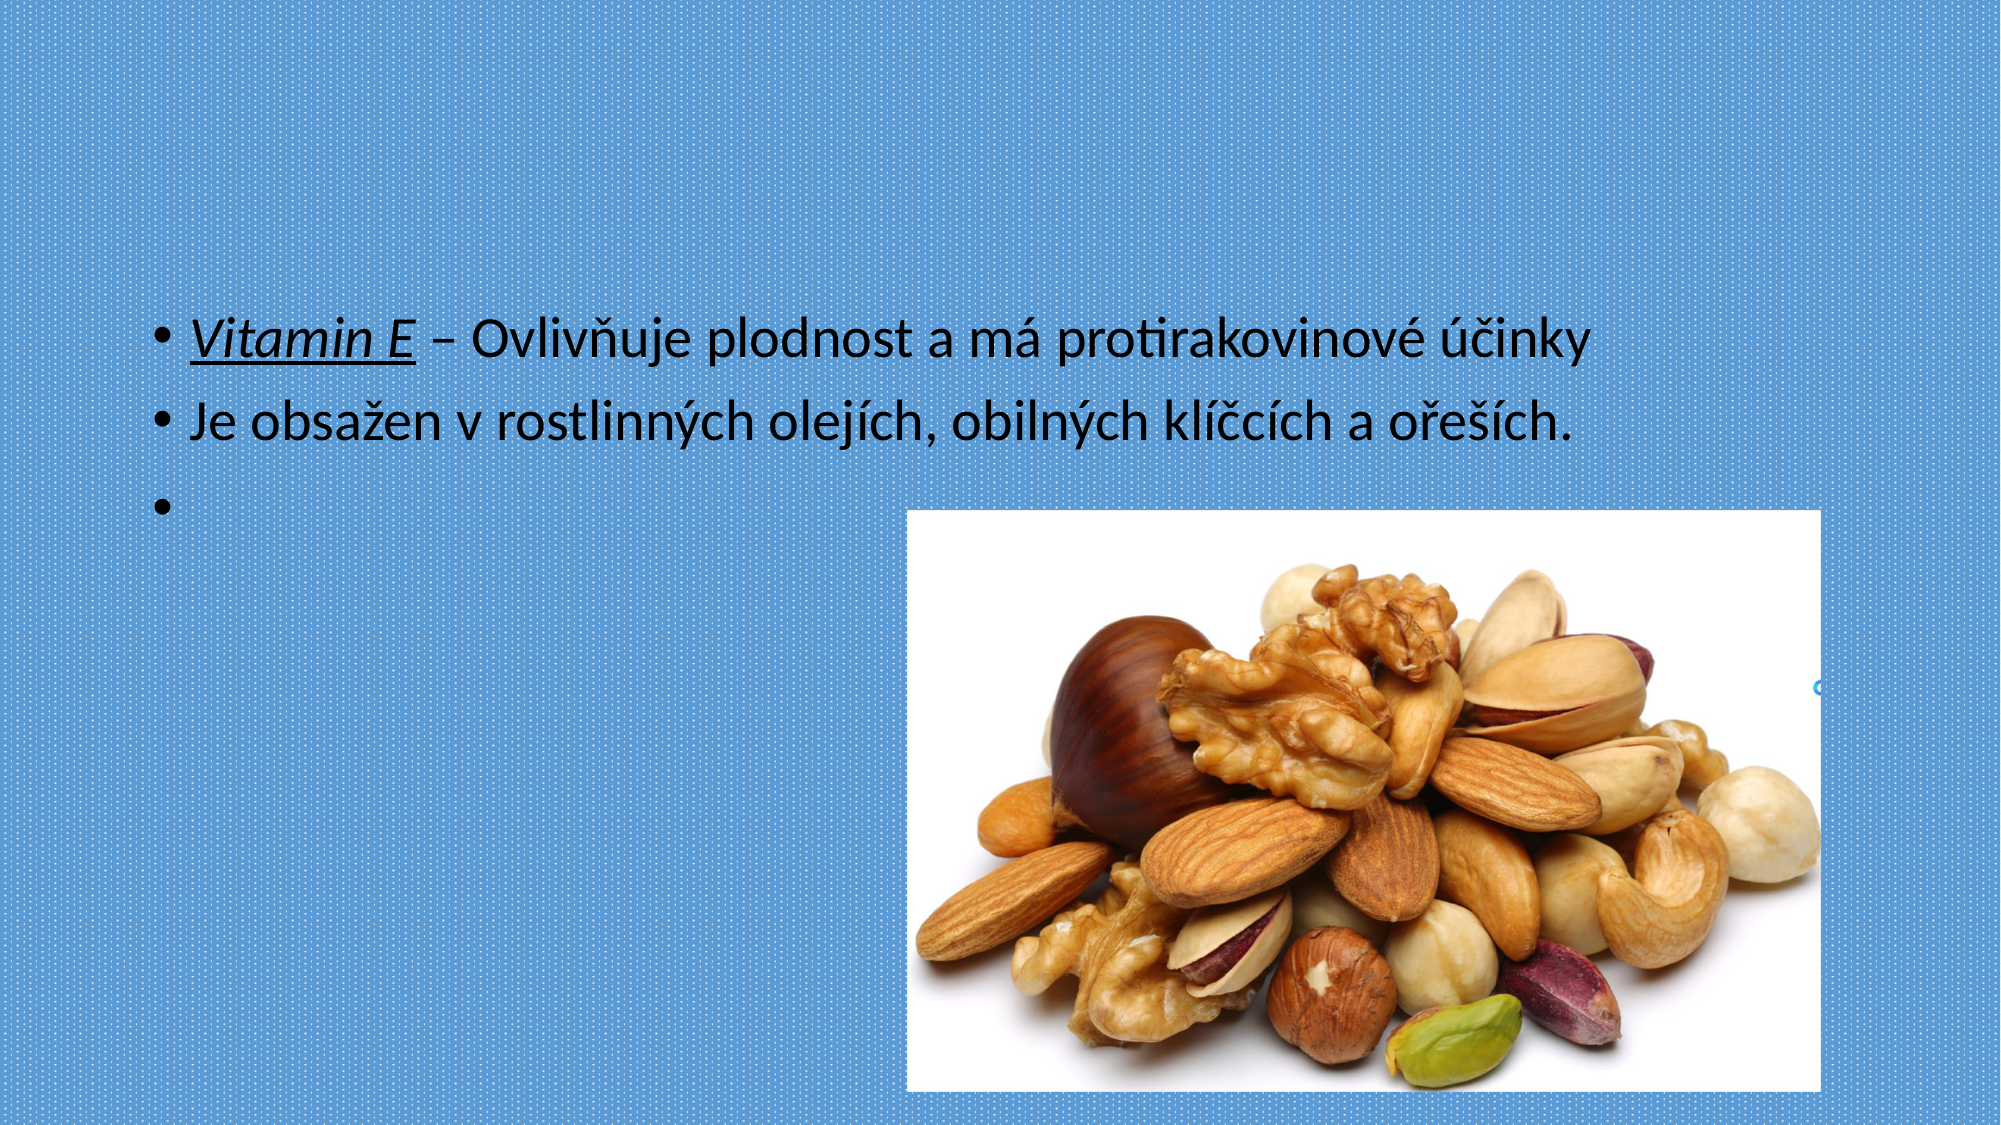

#
Vitamin E – Ovlivňuje plodnost a má protirakovinové účinky
Je obsažen v rostlinných olejích, obilných klíčcích a ořeších.